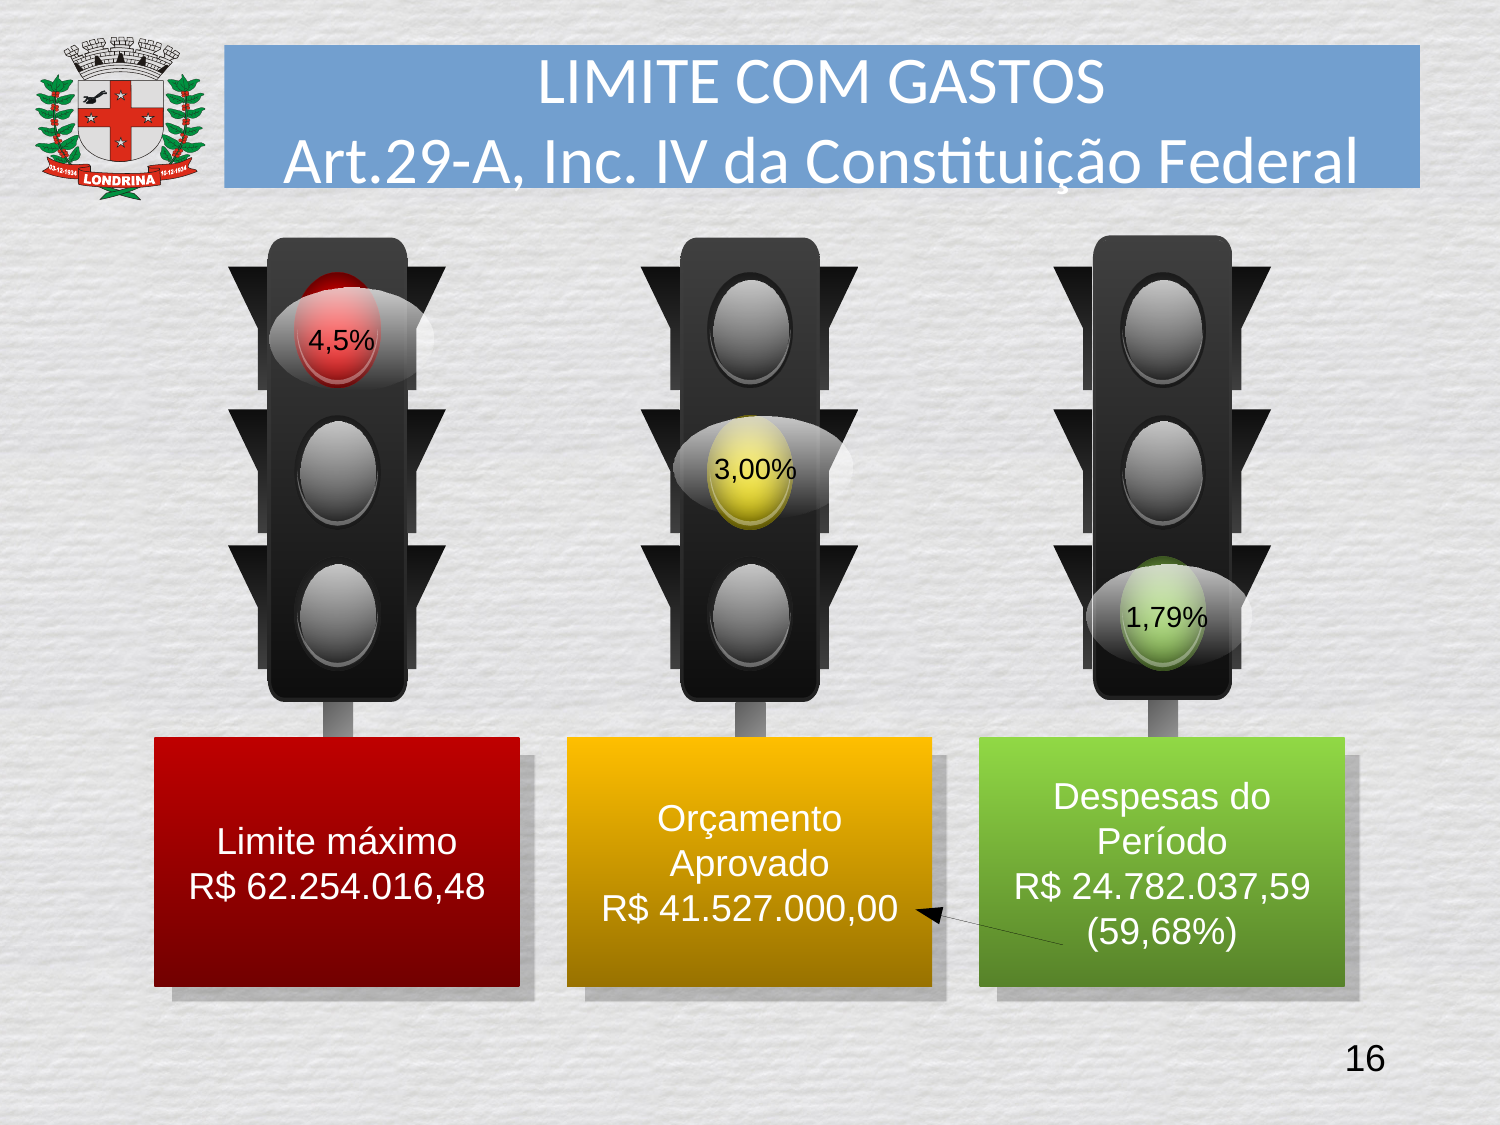

LIMITE COM GASTOS
Art.29-A, Inc. IV da Constituição Federal
4,5%
3,00%
1,79%
Limite máximo
R$ 62.254.016,48
Orçamento Aprovado
R$ 41.527.000,00
Despesas do Período
R$ 24.782.037,59
(59,68%)